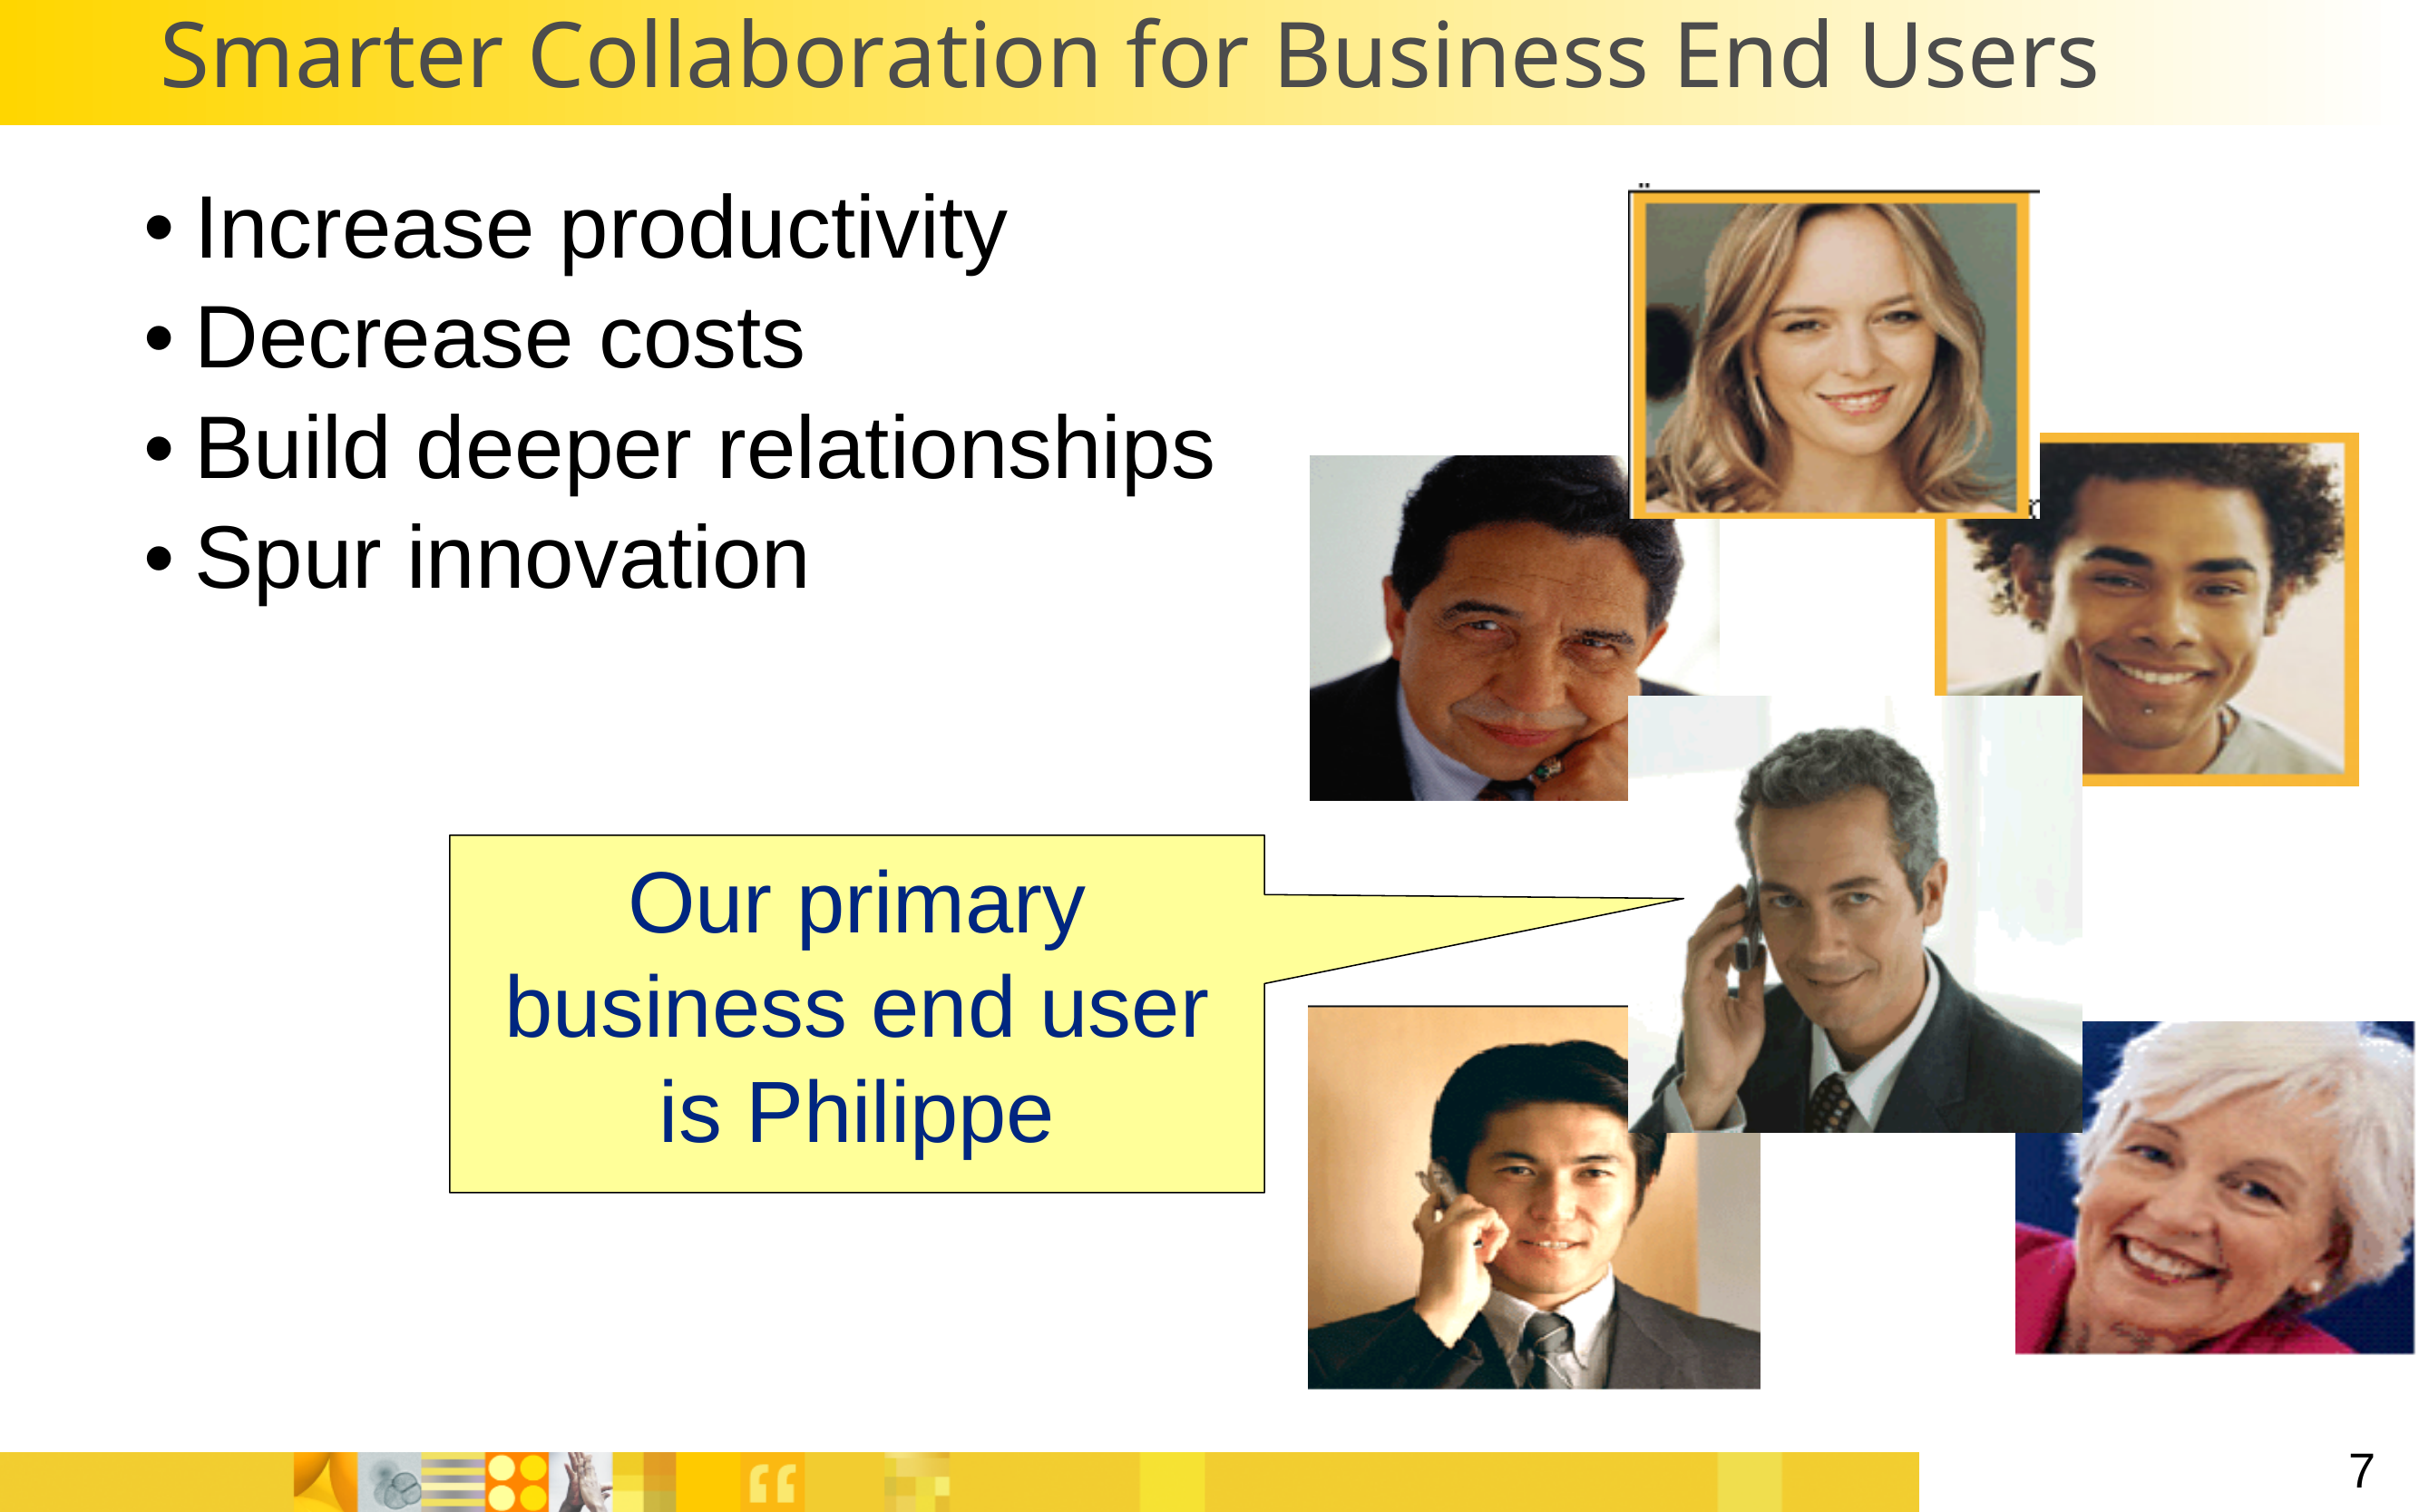

# Smarter Collaboration for Business End Users
Increase productivity
Decrease costs
Build deeper relationships
Spur innovation
Our primary business end user is Philippe